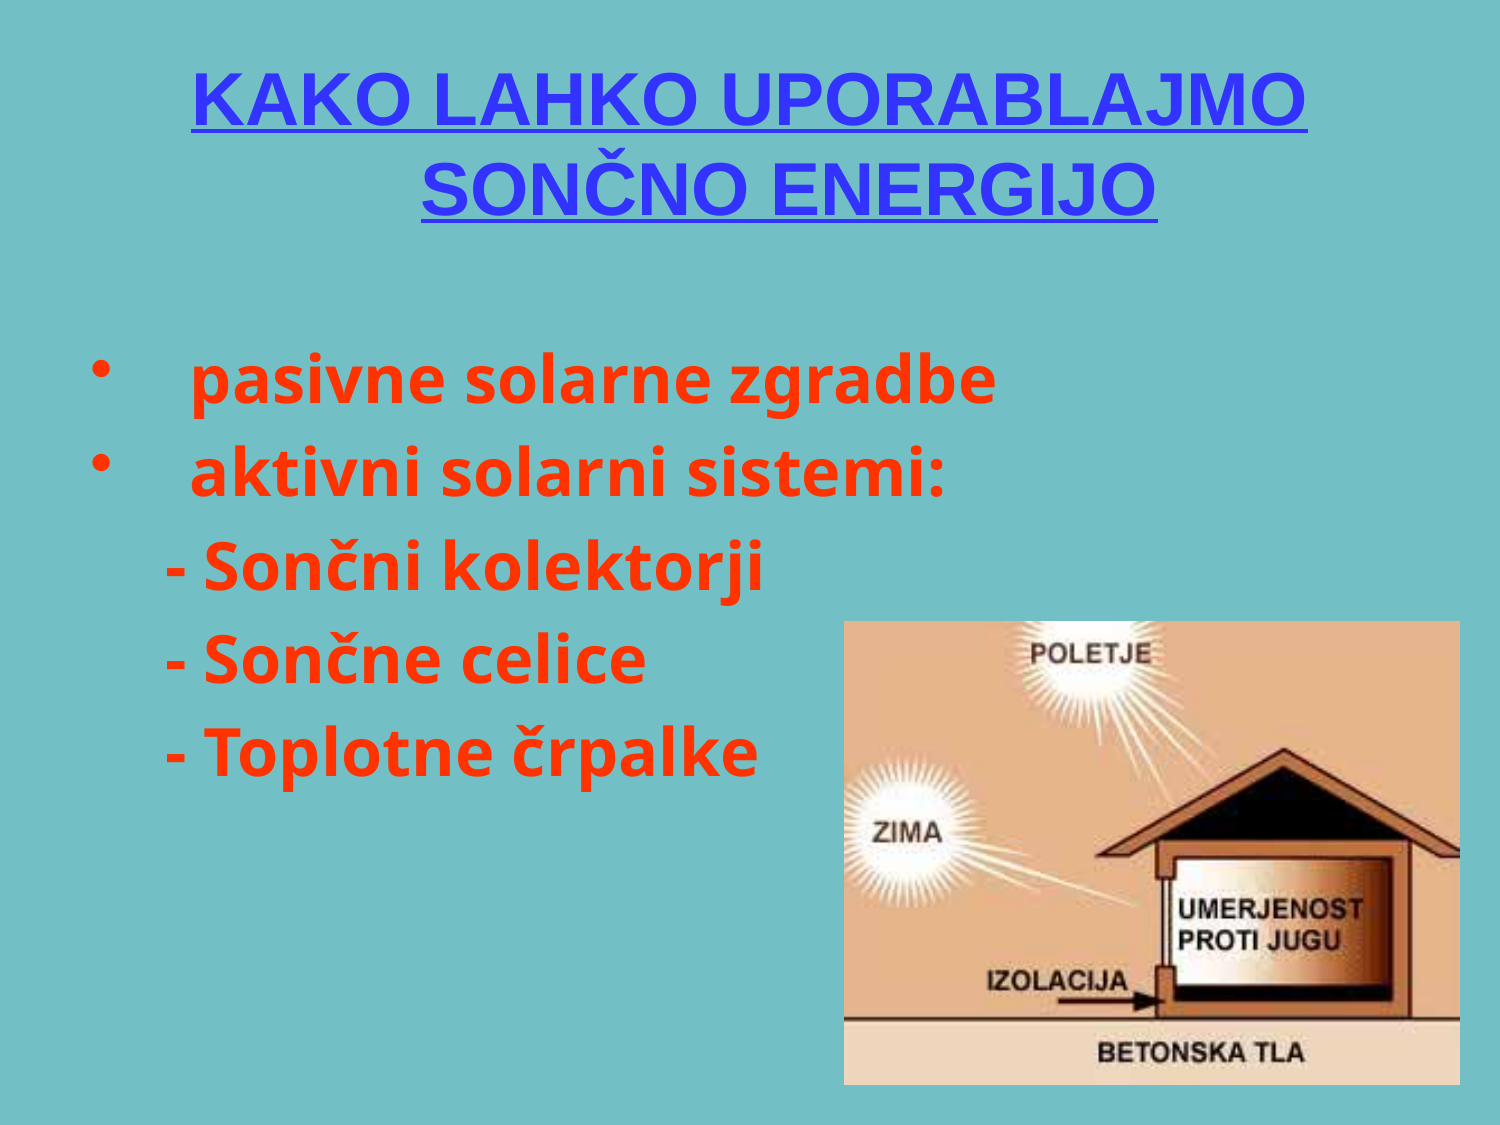

# KAKO LAHKO UPORABLAJMO SONČNO ENERGIJO
pasivne solarne zgradbe
aktivni solarni sistemi:
- Sončni kolektorji
- Sončne celice
- Toplotne črpalke